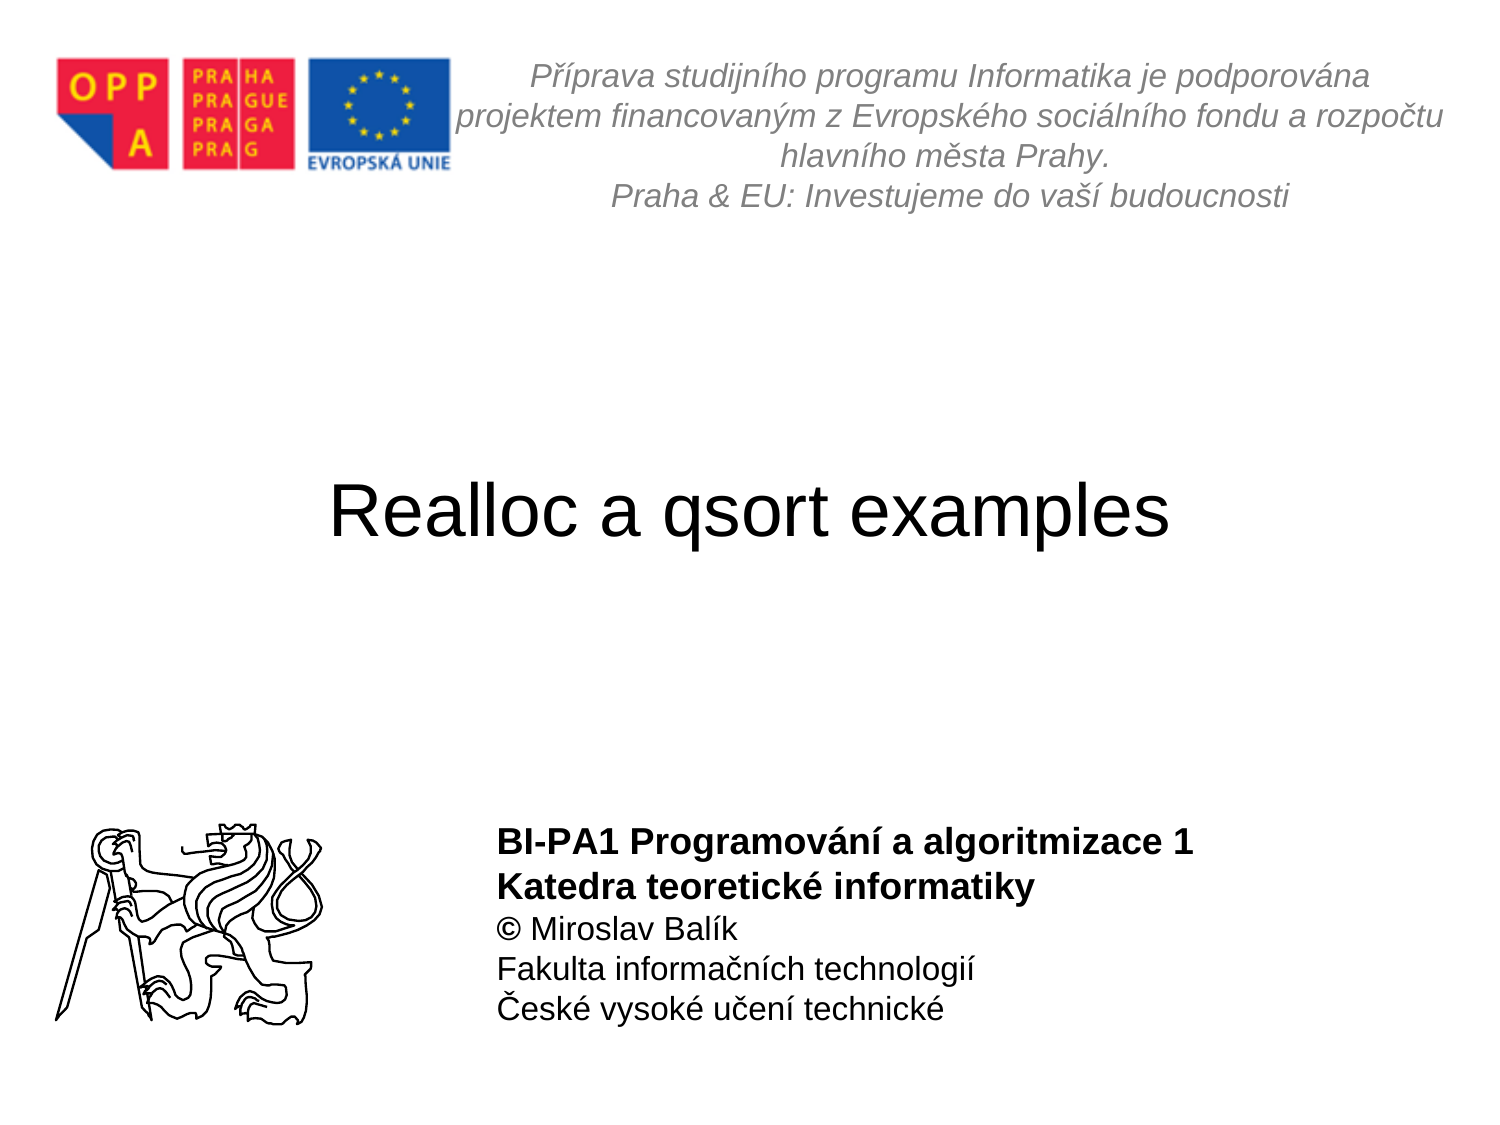

Příprava studijního programu Informatika je podporována projektem financovaným z Evropského sociálního fondu a rozpočtu hlavního města Prahy.
Praha & EU: Investujeme do vaší budoucnosti
# Realloc a qsort examples
BI-PA1 Programování a algoritmizace 1
Katedra teoretické informatiky
© Miroslav Balík
Fakulta informačních technologií
České vysoké učení technické